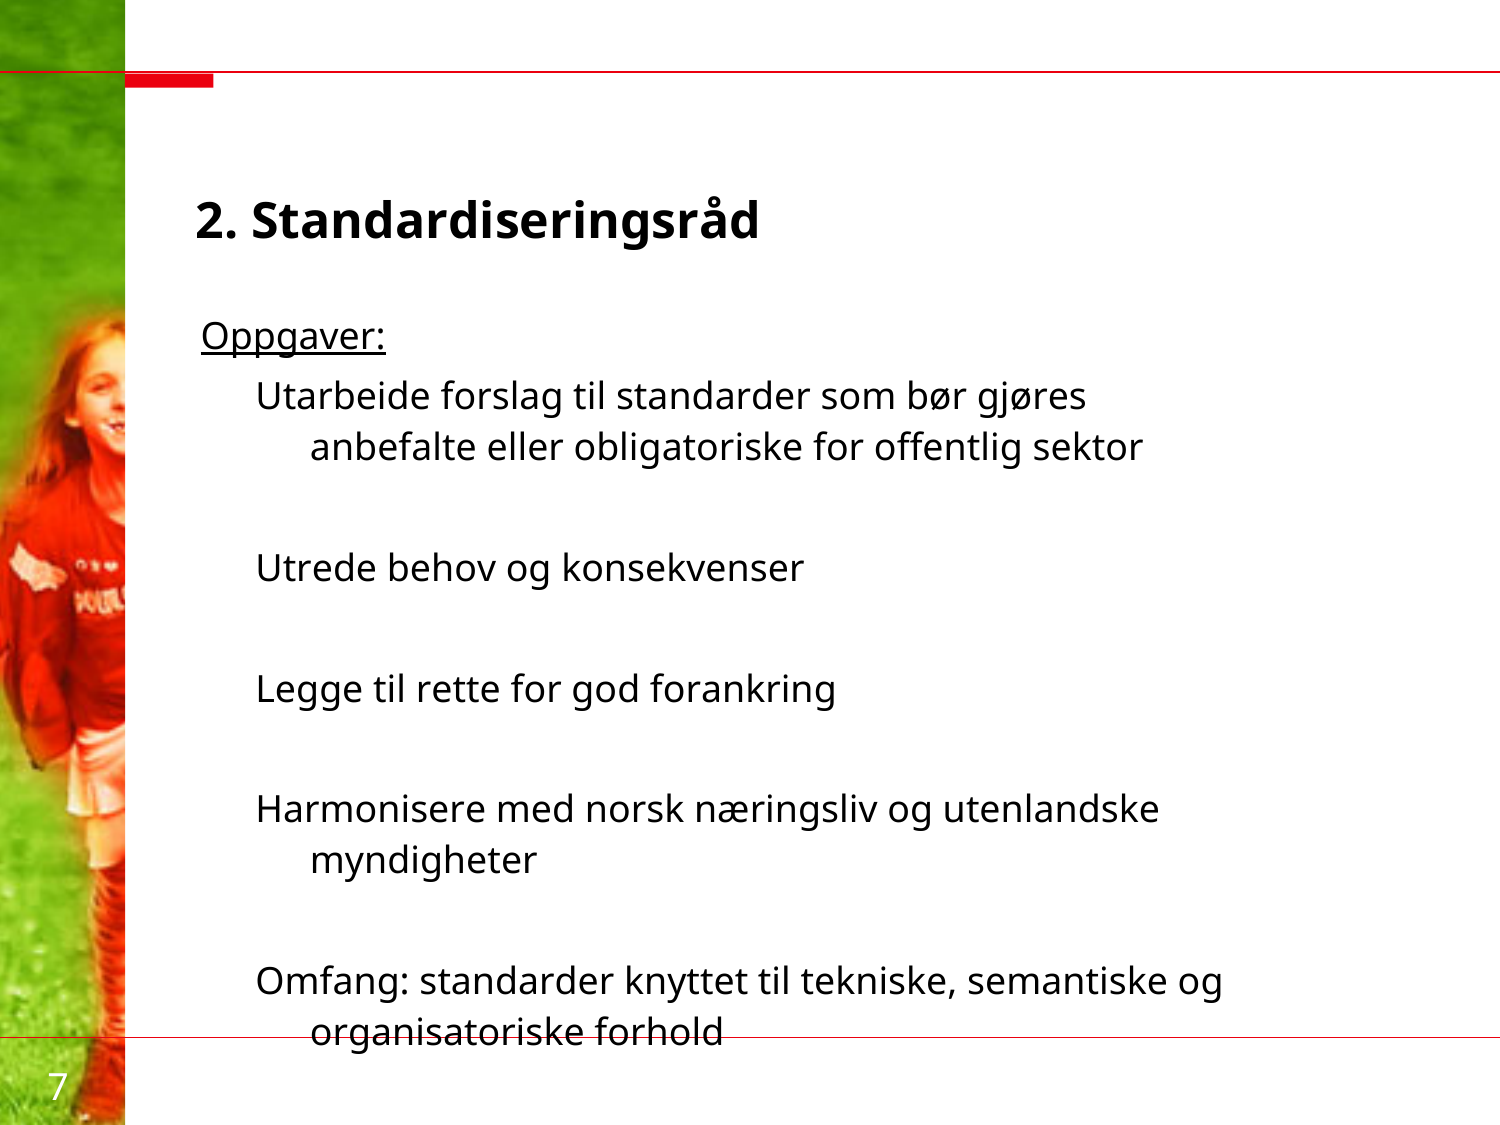

# 2. Standardiseringsråd
Oppgaver:
Utarbeide forslag til standarder som bør gjøres anbefalte eller obligatoriske for offentlig sektor
Utrede behov og konsekvenser
Legge til rette for god forankring
Harmonisere med norsk næringsliv og utenlandske myndigheter
Omfang: standarder knyttet til tekniske, semantiske og organisatoriske forhold